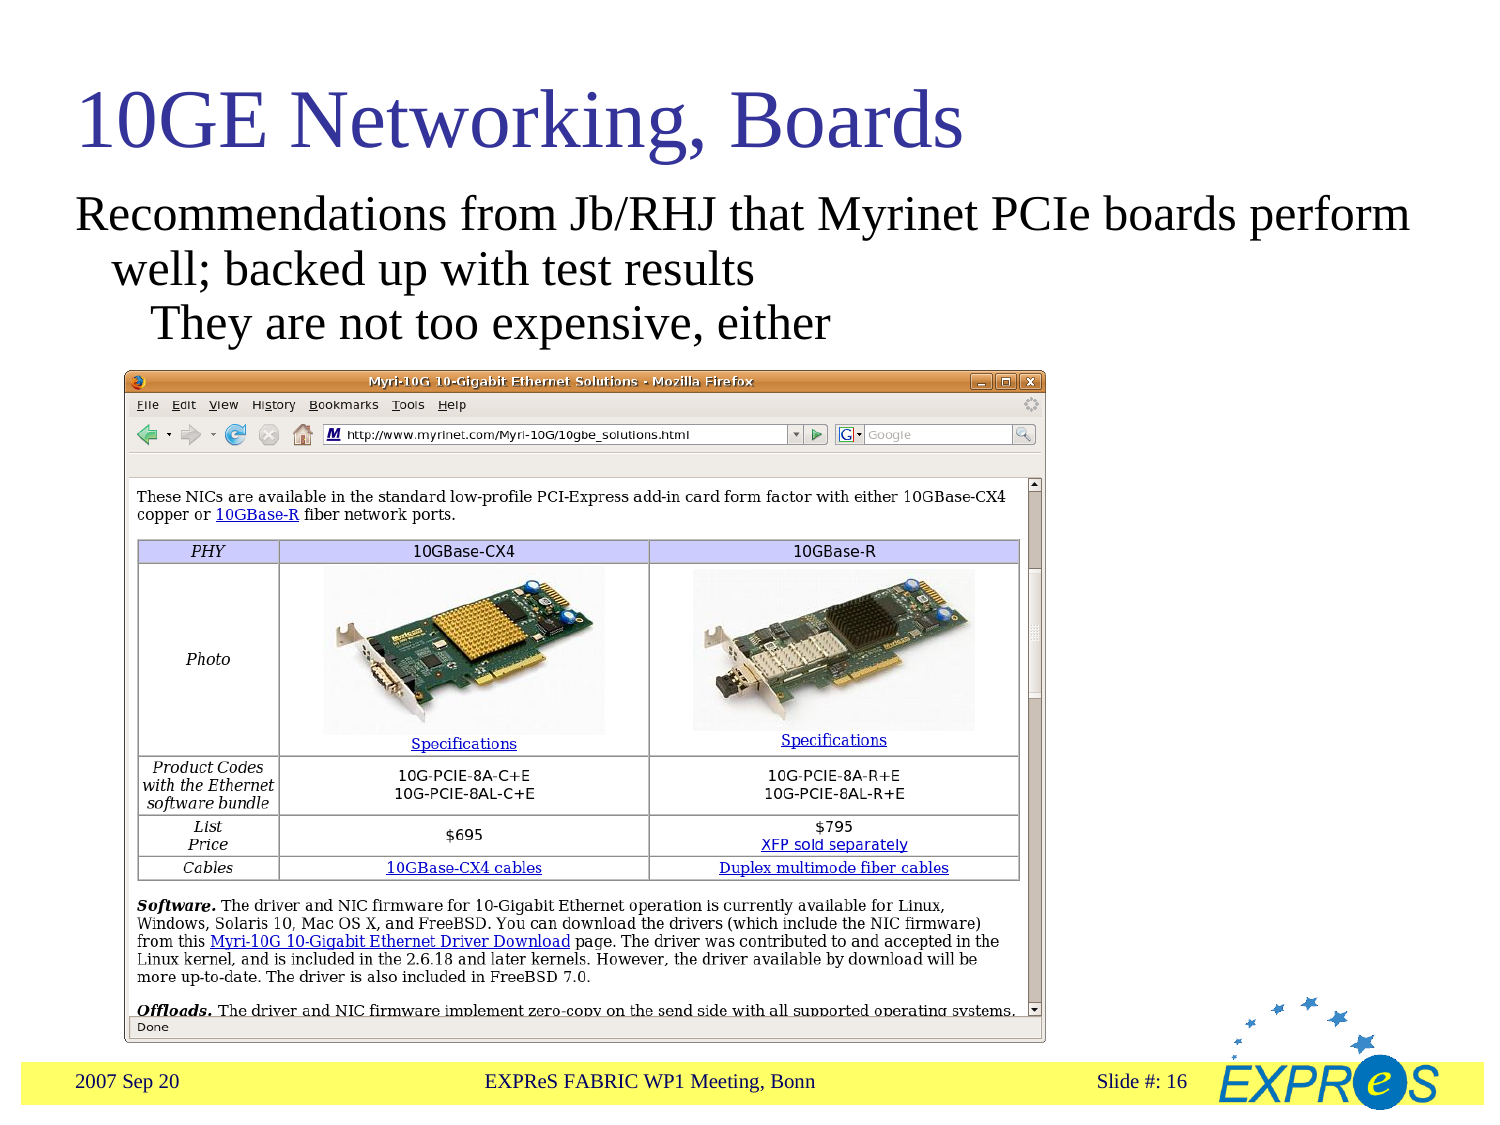

# 10GE Networking, Boards
Recommendations from Jb/RHJ that Myrinet PCIe boards perform well; backed up with test results
They are not too expensive, either